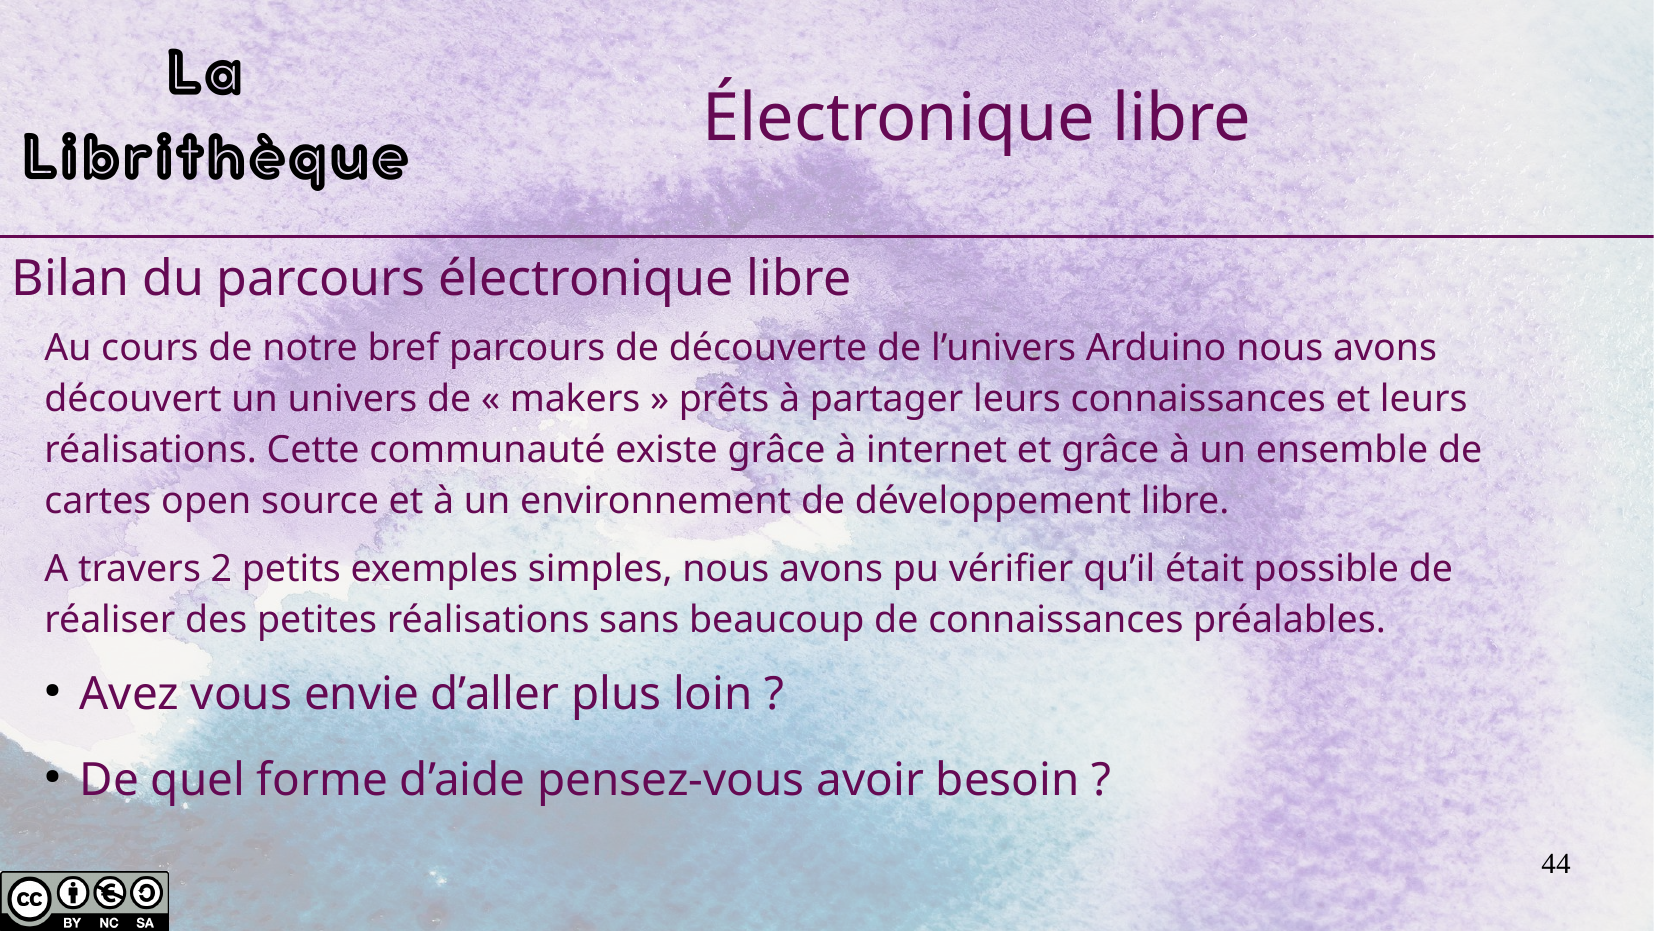

# Électronique libre
Bilan du parcours électronique libre
Au cours de notre bref parcours de découverte de l’univers Arduino nous avons découvert un univers de « makers » prêts à partager leurs connaissances et leurs réalisations. Cette communauté existe grâce à internet et grâce à un ensemble de cartes open source et à un environnement de développement libre.
A travers 2 petits exemples simples, nous avons pu vérifier qu’il était possible de réaliser des petites réalisations sans beaucoup de connaissances préalables.
Avez vous envie d’aller plus loin ?
De quel forme d’aide pensez-vous avoir besoin ?
44